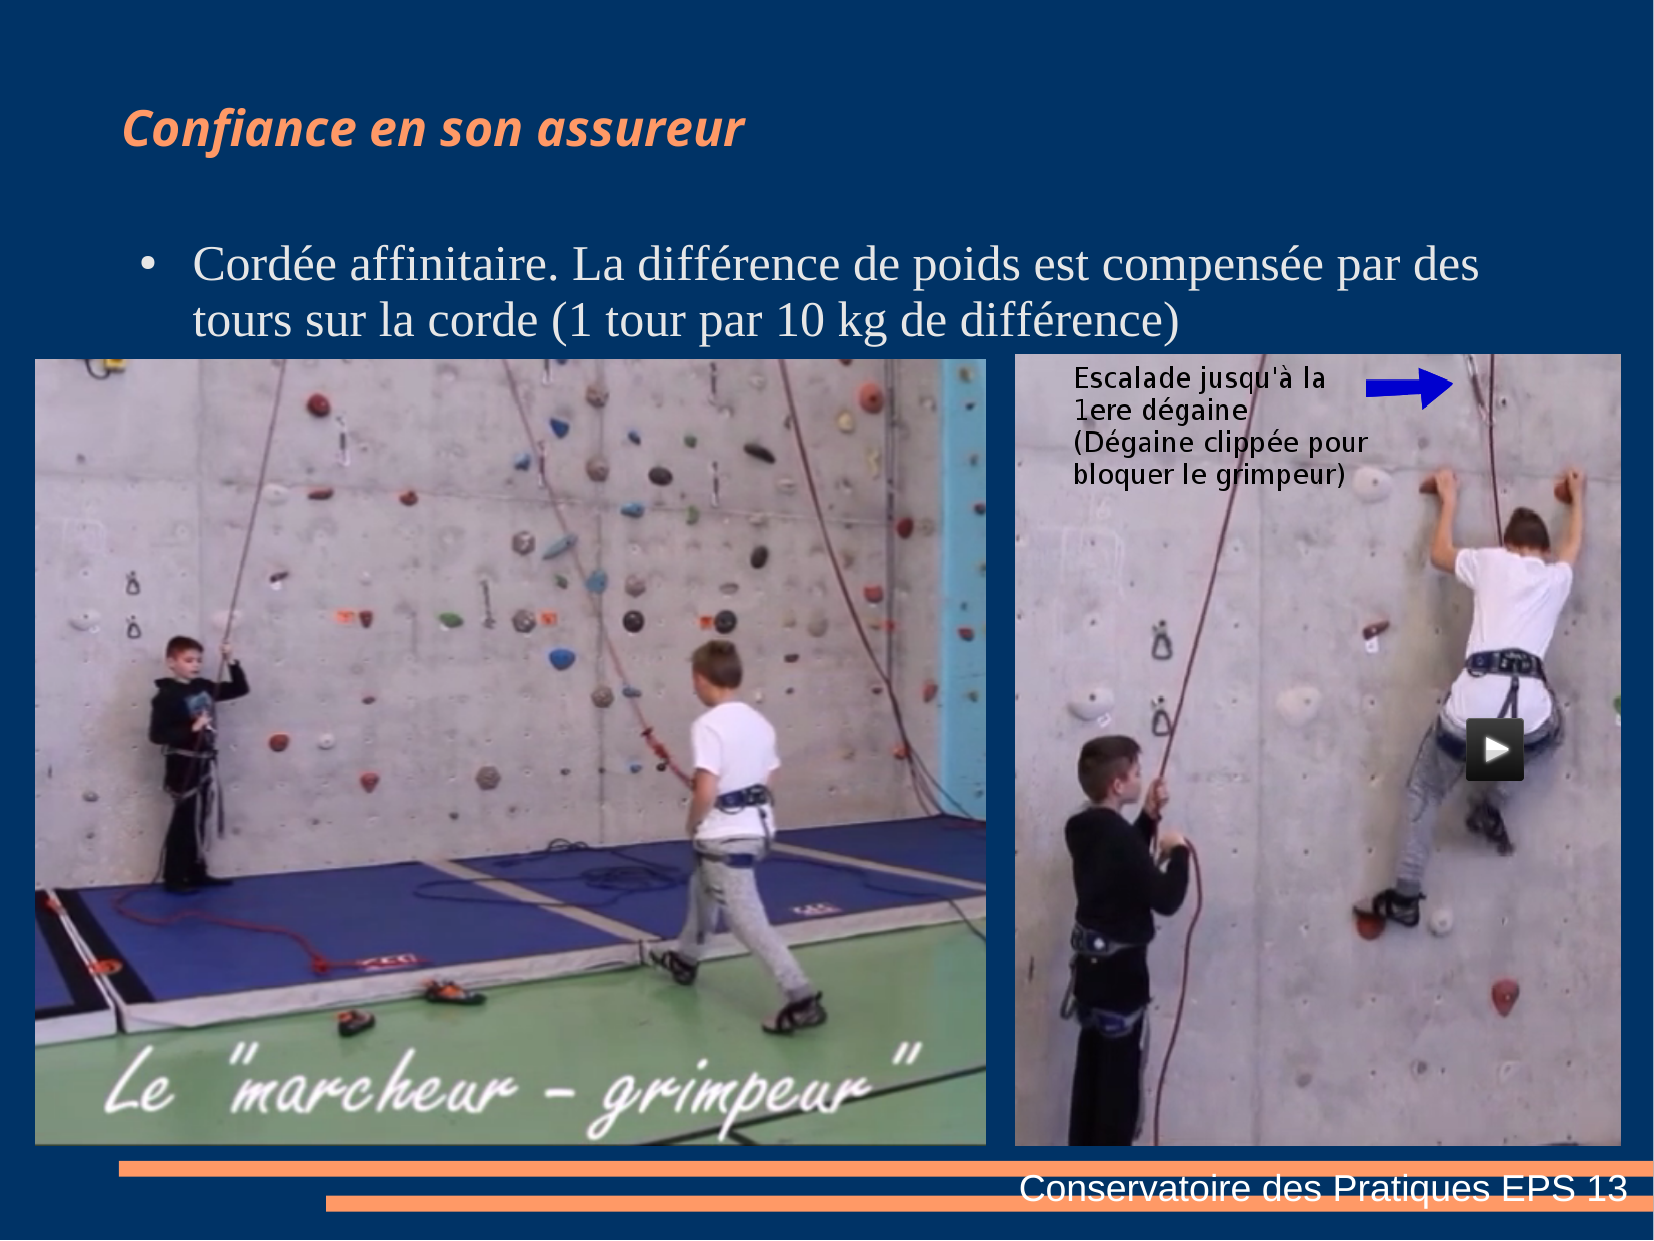

# Confiance en son assureur
Cordée affinitaire. La différence de poids est compensée par des tours sur la corde (1 tour par 10 kg de différence)
Conservatoire des Pratiques EPS 13